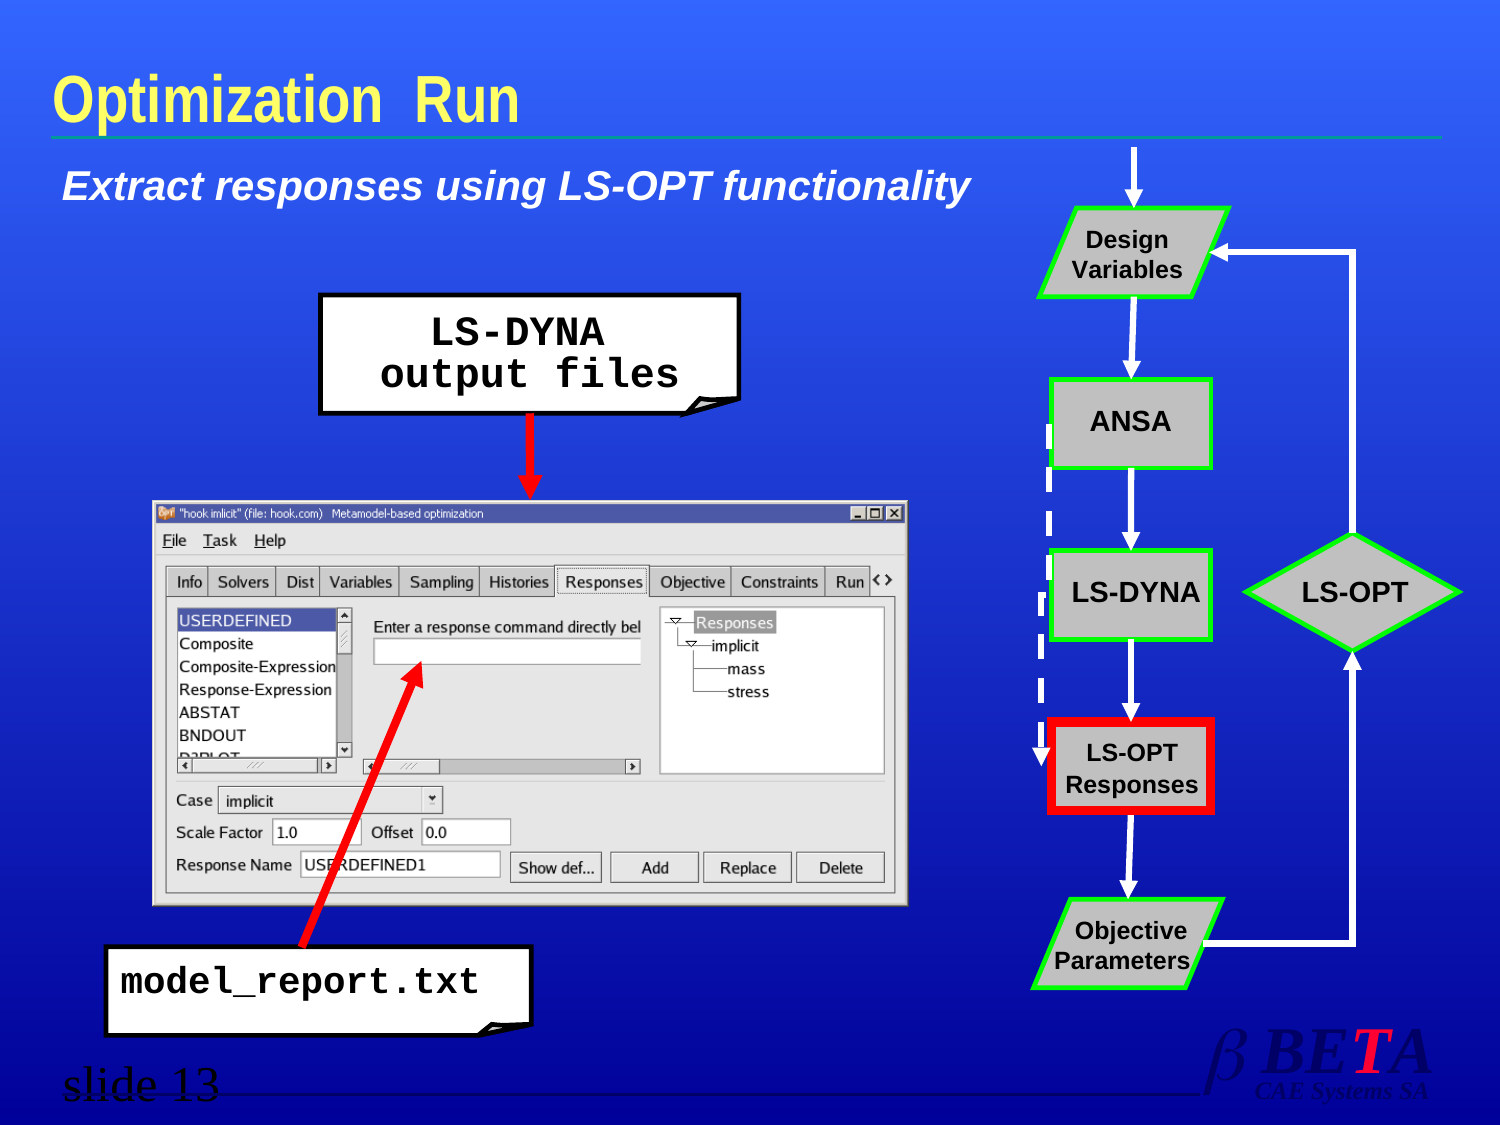

# Optimization Run
Extract responses using LS-OPT functionality
 Design Variables
LS-DYNA
output files
ANSA
LS-DYNA
LS-OPT
model_report.txt
LS-OPT
Responses
 Objective Parameters
13